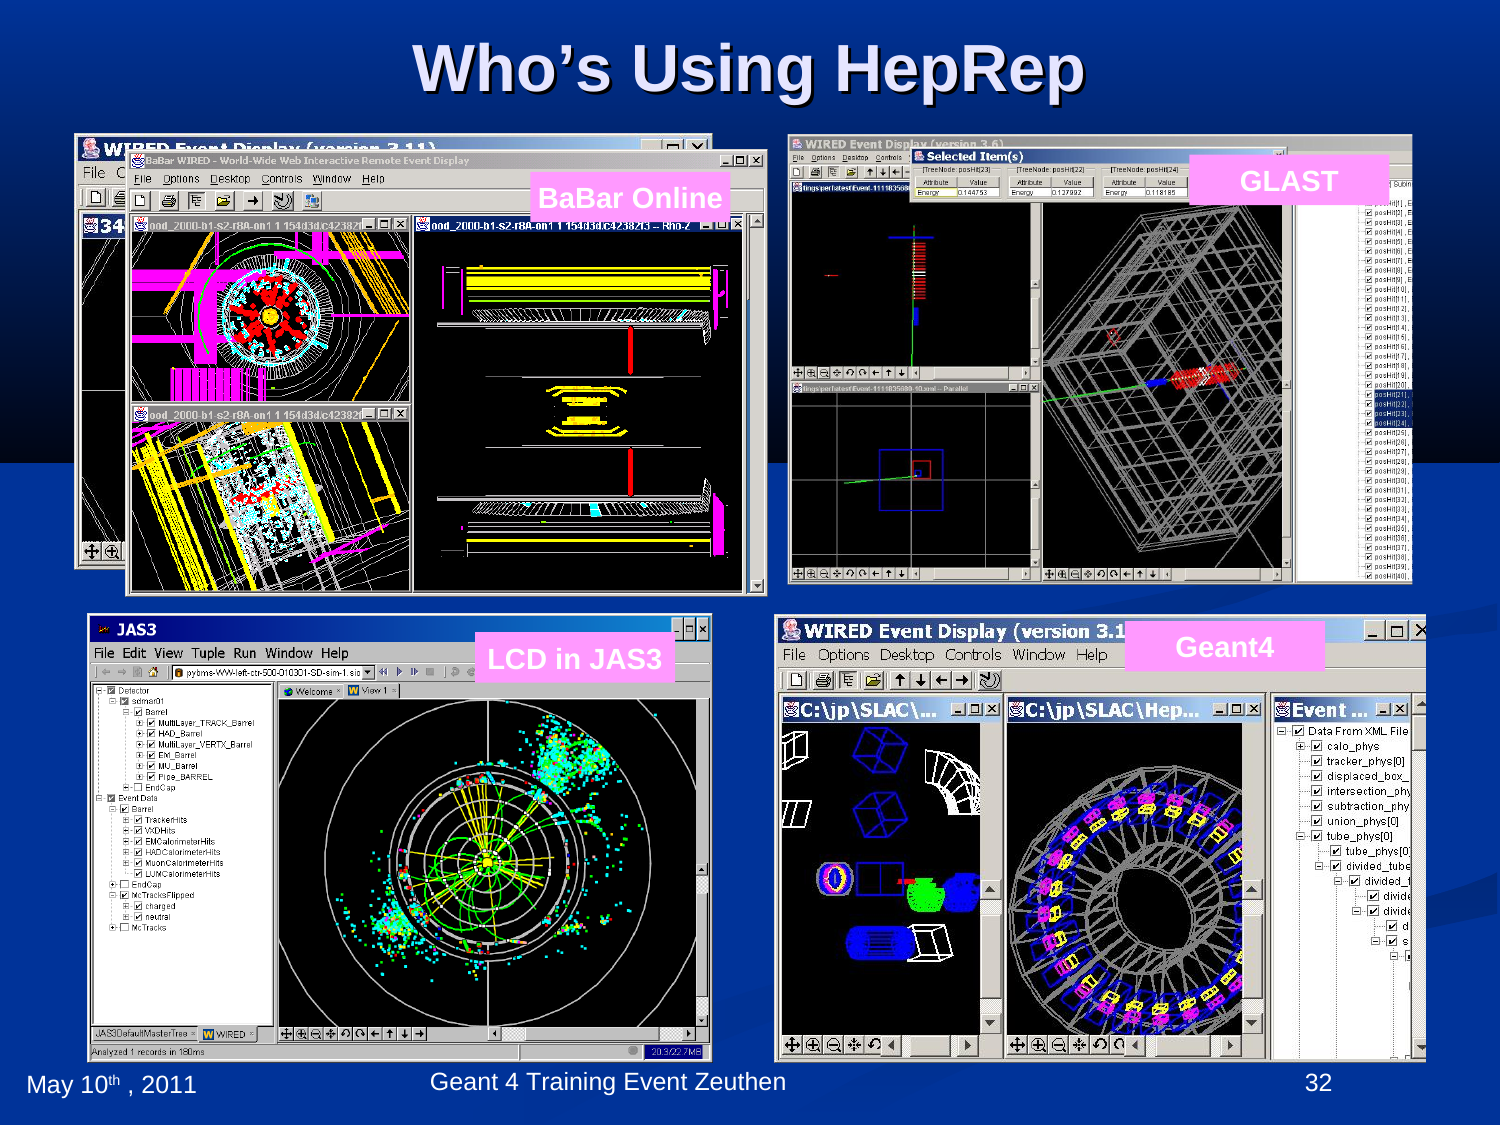

# Who’s Using HepRep
BaBar Offline
GLAST
BaBar Online
LCD in JAS3
Geant4
Introduction to Geant4 Visualization J. Perl
10 January 2011
32